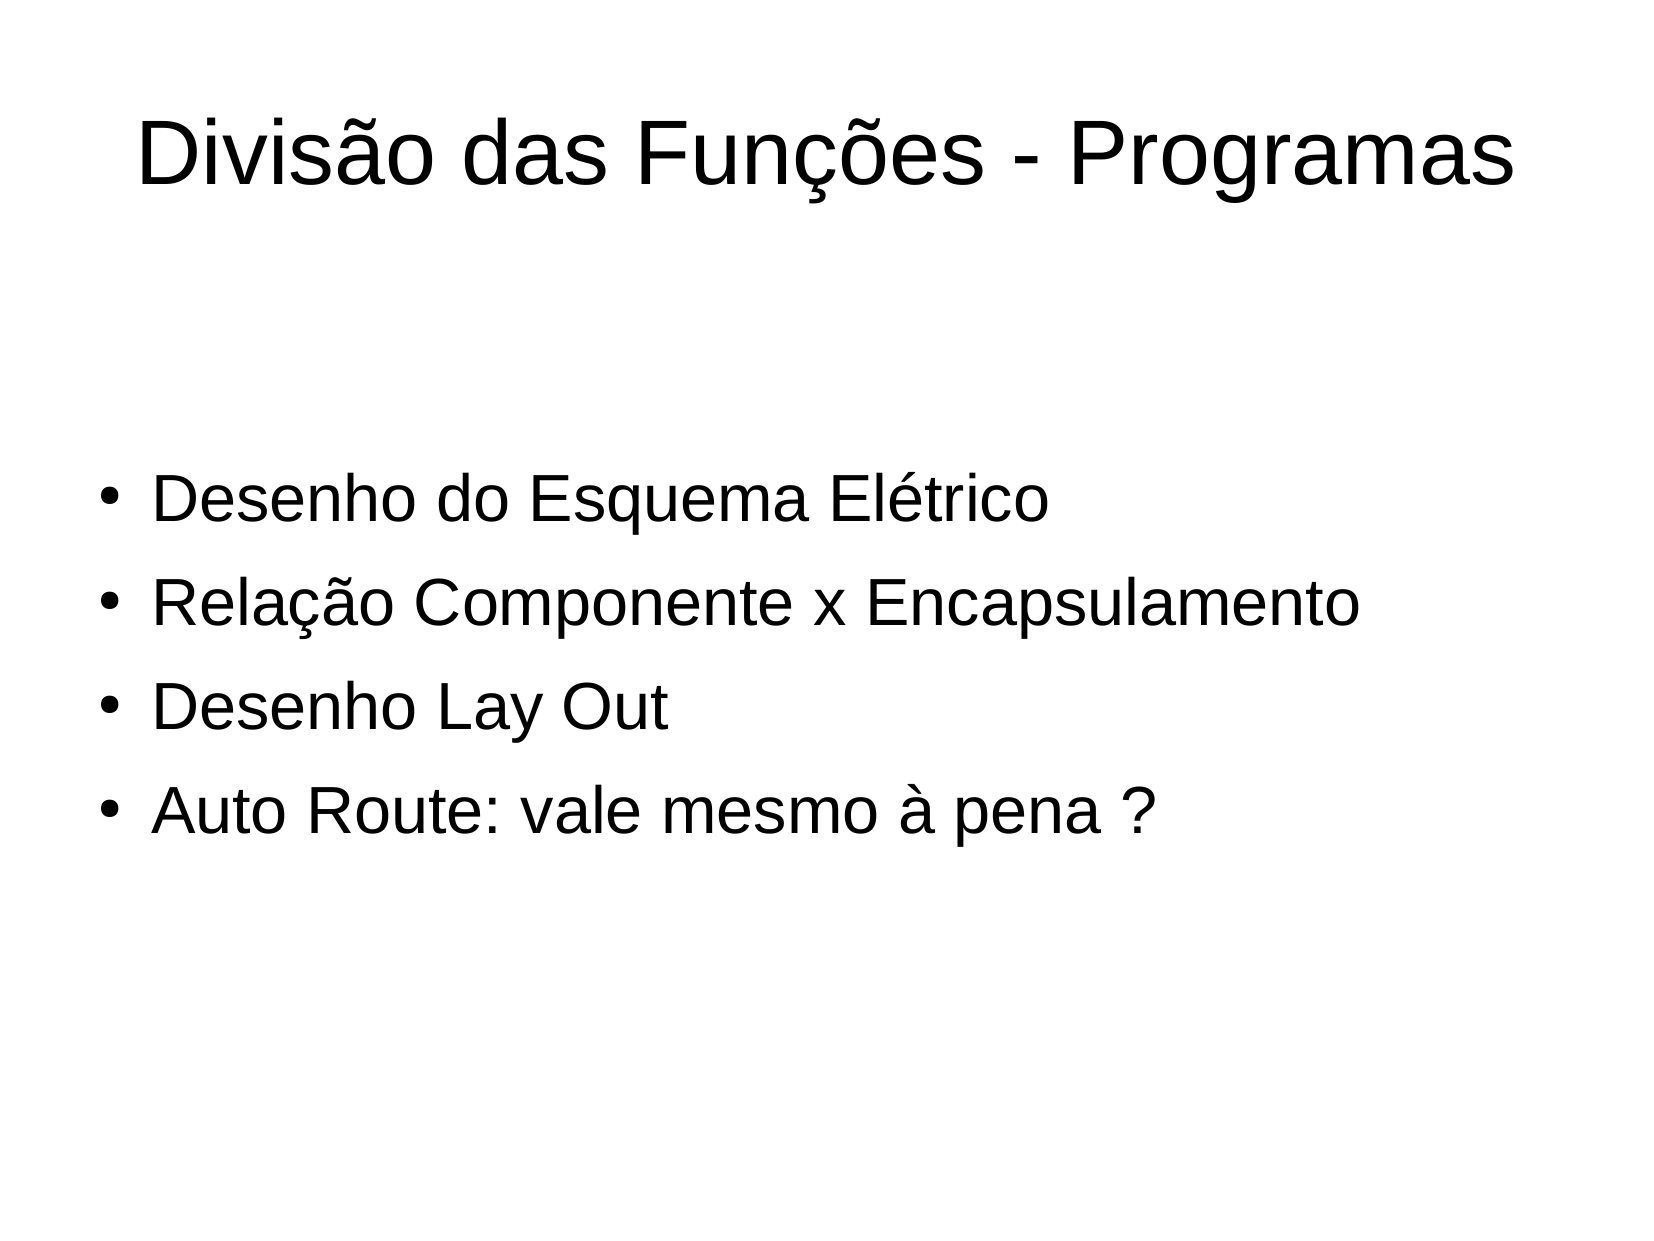

# Divisão das Funções - Programas
Desenho do Esquema Elétrico
Relação Componente x Encapsulamento
Desenho Lay Out
Auto Route: vale mesmo à pena ?